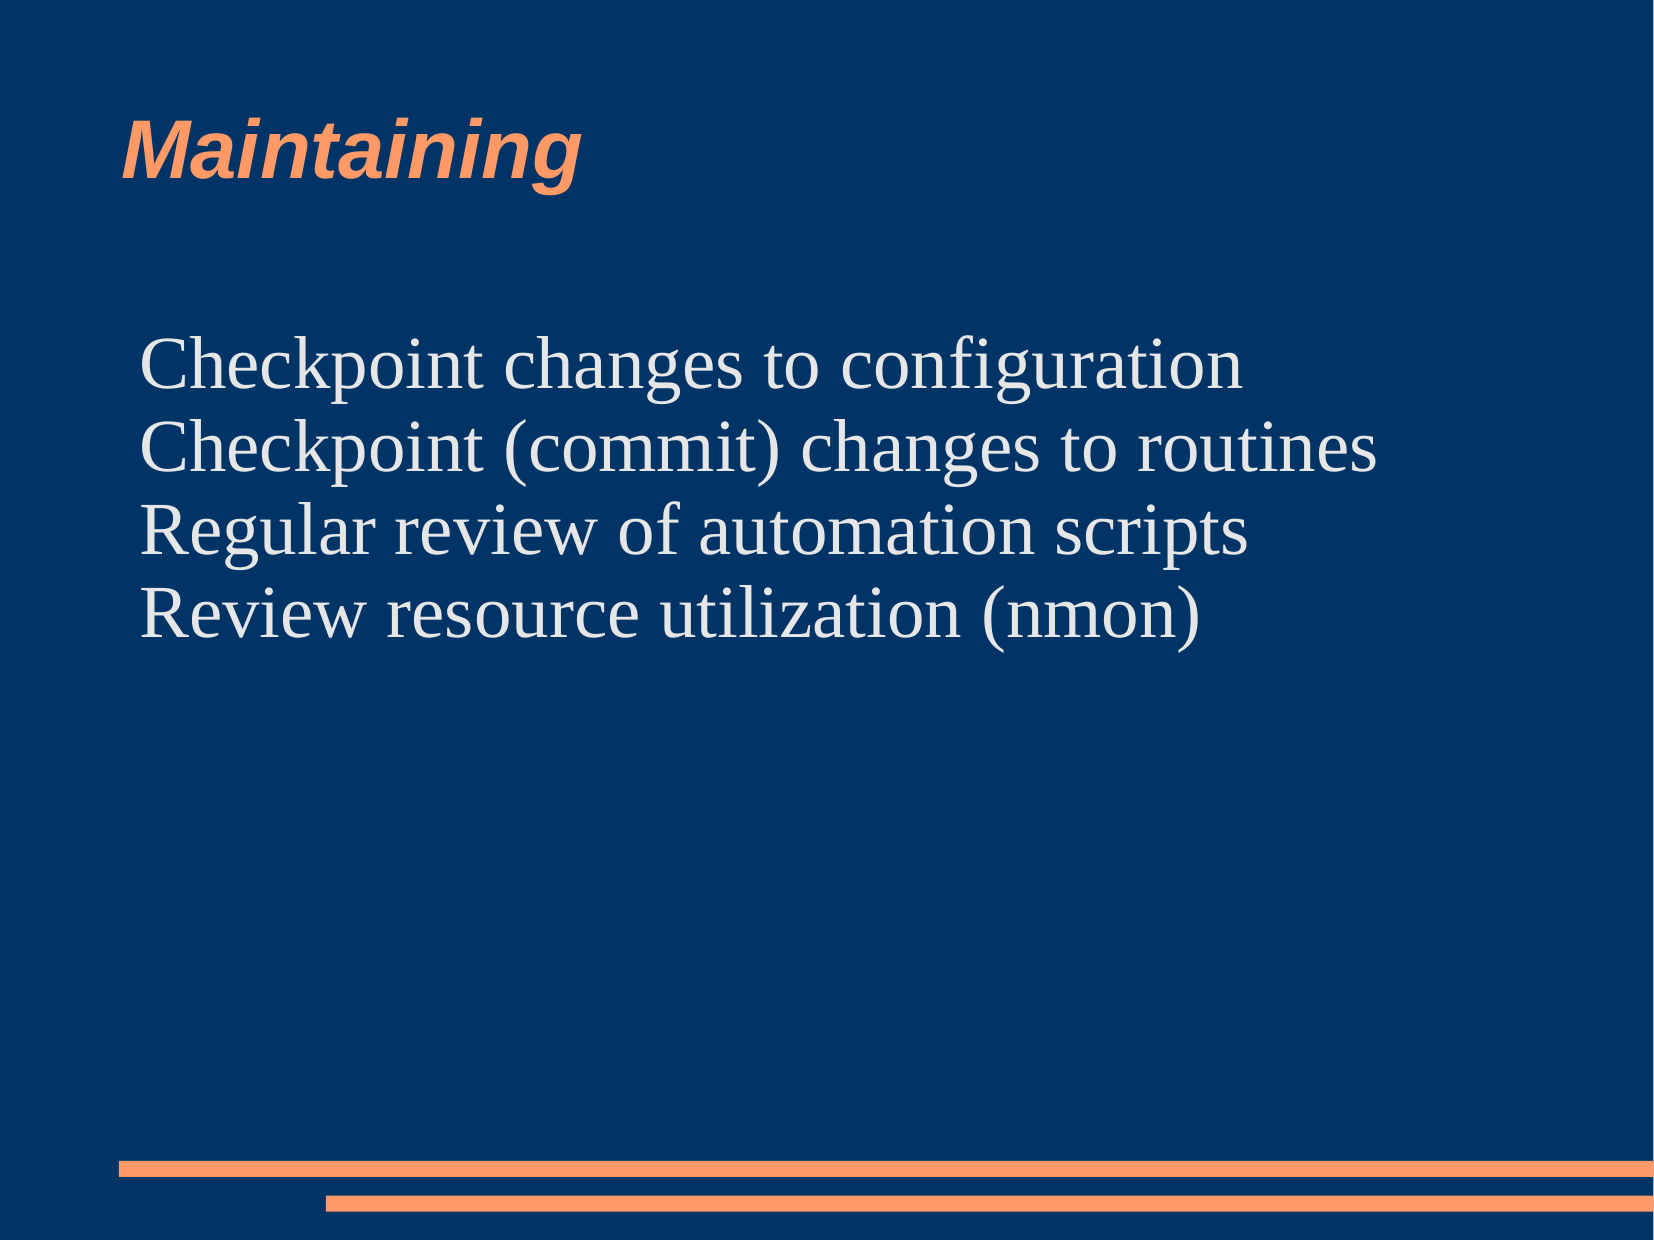

# Maintaining
Checkpoint changes to configuration
Checkpoint (commit) changes to routines
Regular review of automation scripts
Review resource utilization (nmon)